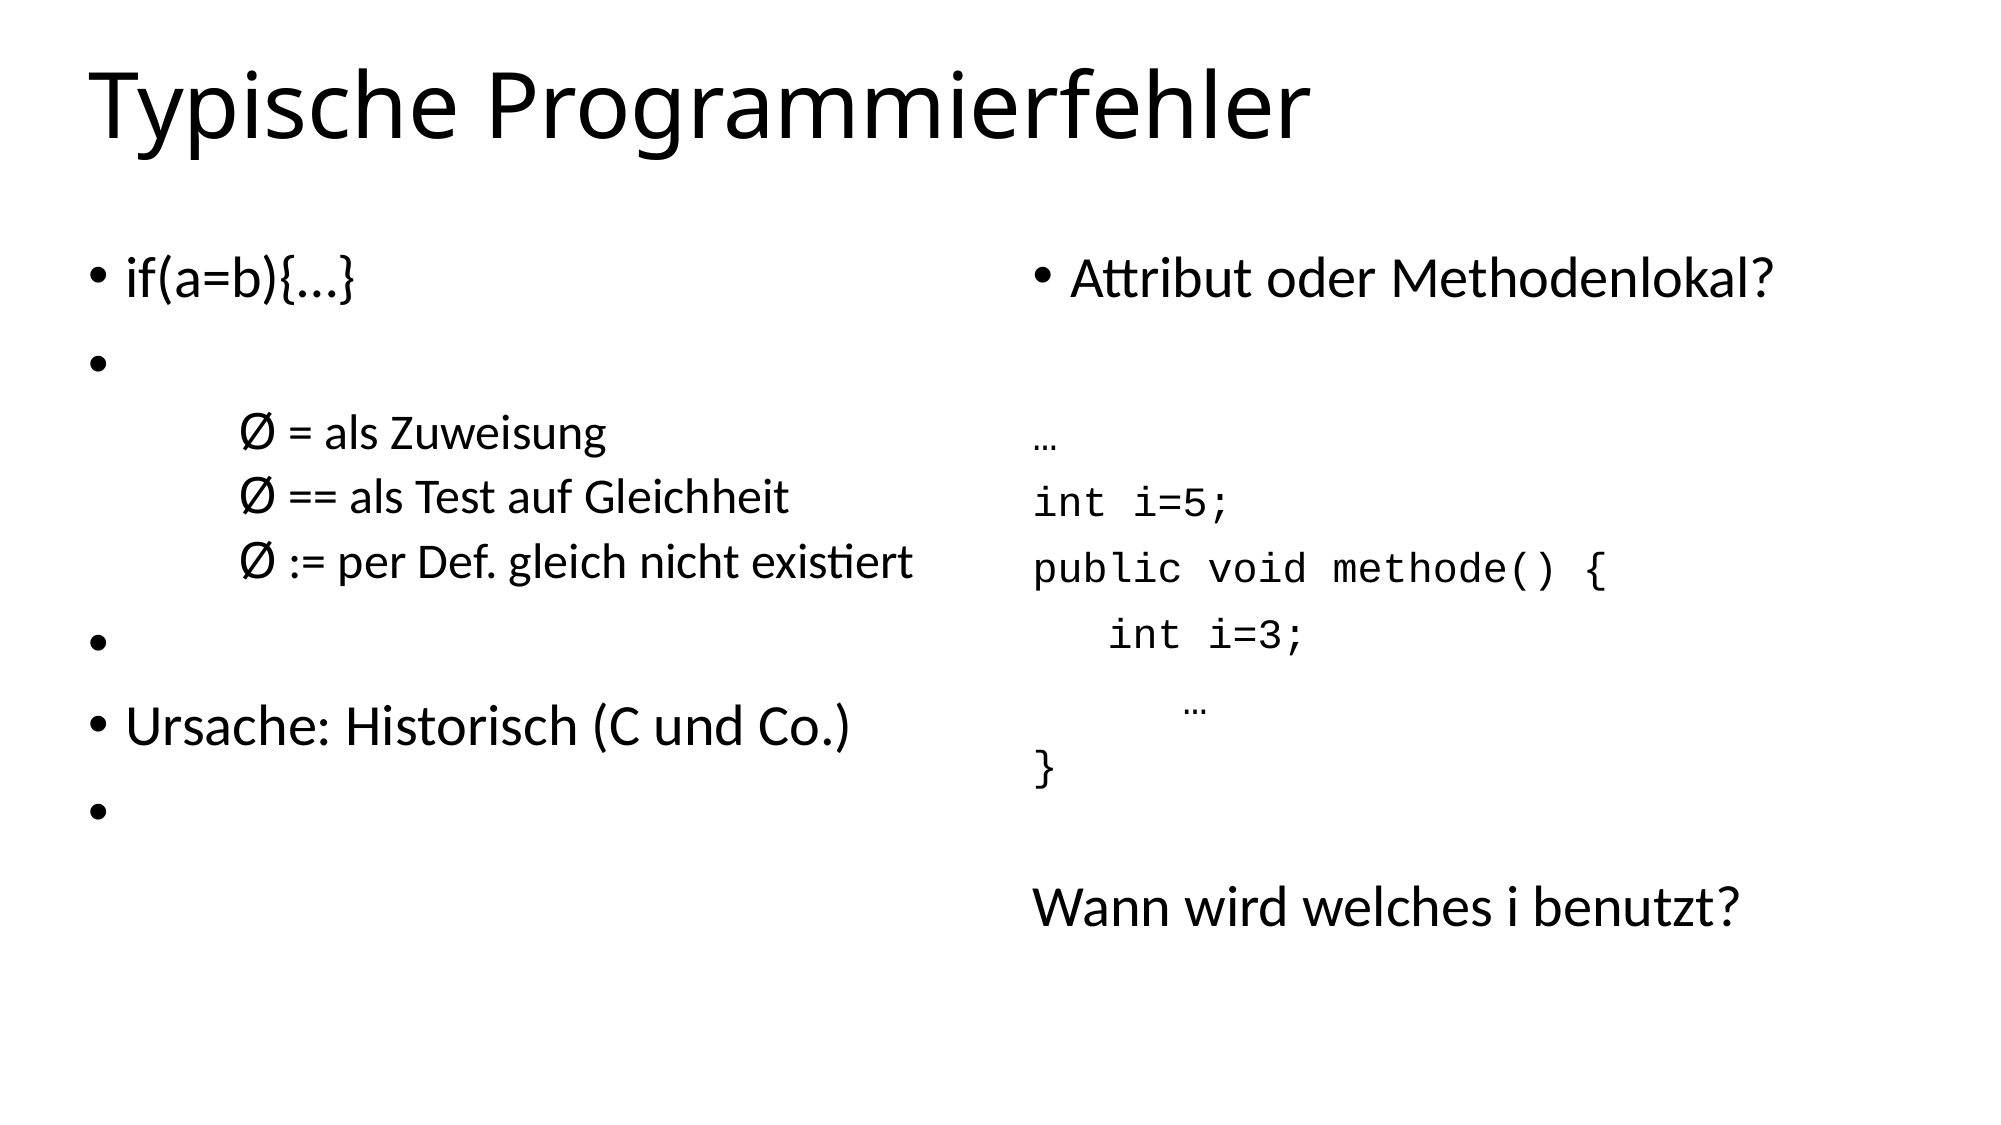

# Typische Programmierfehler
if(a=b){…}
 = als Zuweisung
 == als Test auf Gleichheit
 := per Def. gleich nicht existiert
Ursache: Historisch (C und Co.)
Attribut oder Methodenlokal?
…
int i=5;
public void methode() {
 int i=3;
 …
}
Wann wird welches i benutzt?